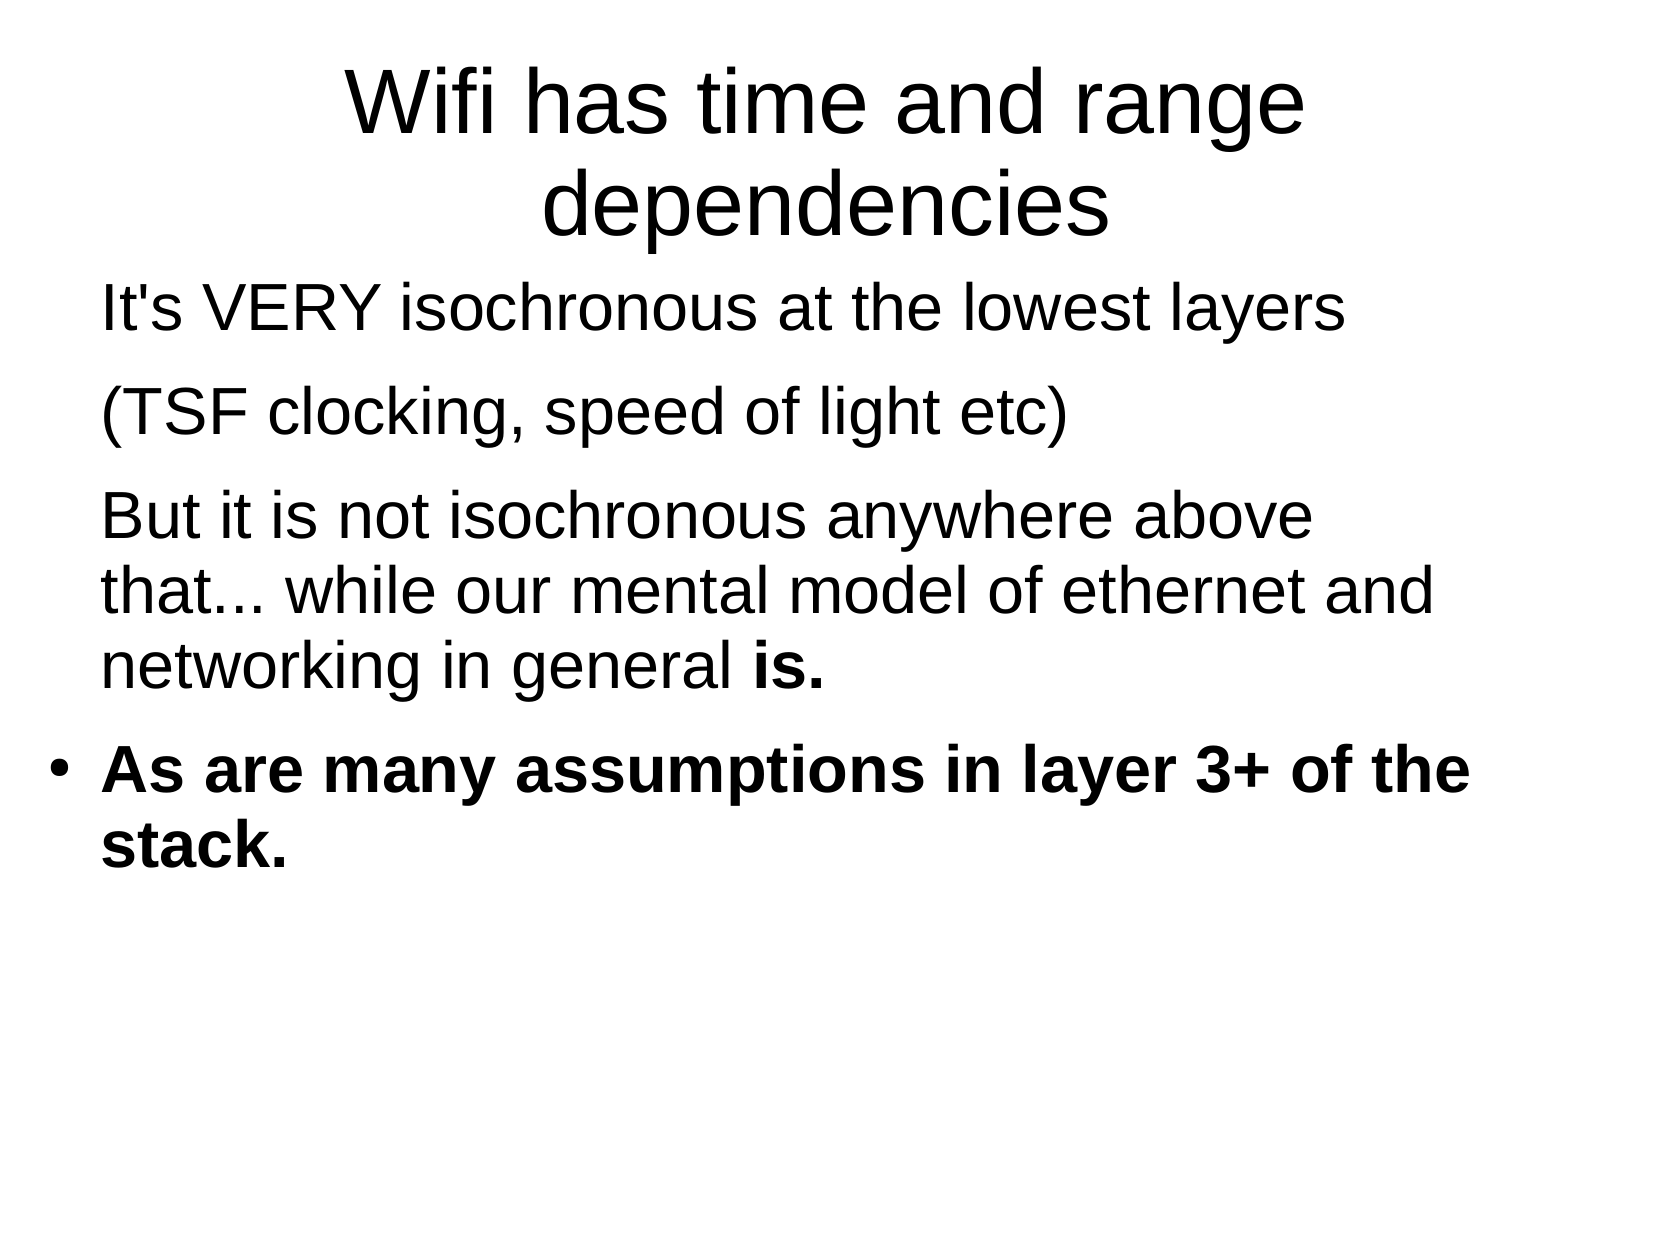

# Wifi has time and range dependencies
It's VERY isochronous at the lowest layers
(TSF clocking, speed of light etc)
But it is not isochronous anywhere above that... while our mental model of ethernet and networking in general is.
As are many assumptions in layer 3+ of the stack.